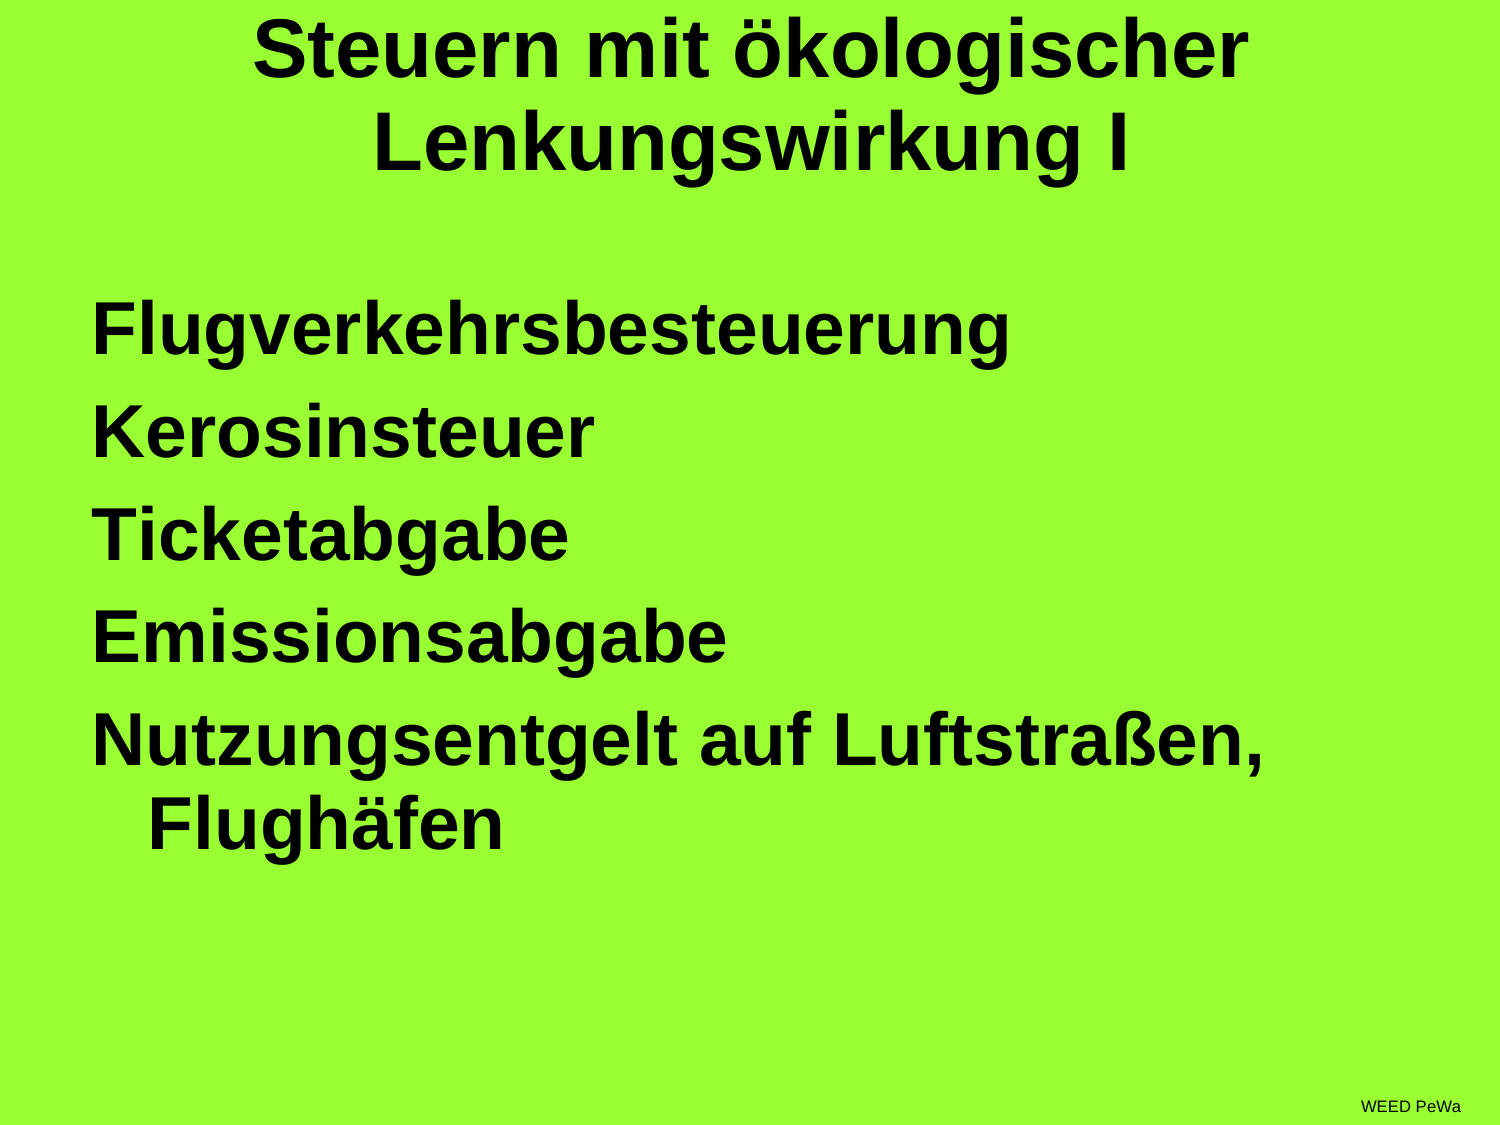

# Steuern mit ökologischer Lenkungswirkung I
Flugverkehrsbesteuerung
Kerosinsteuer
Ticketabgabe
Emissionsabgabe
Nutzungsentgelt auf Luftstraßen, Flughäfen
WEED PeWa